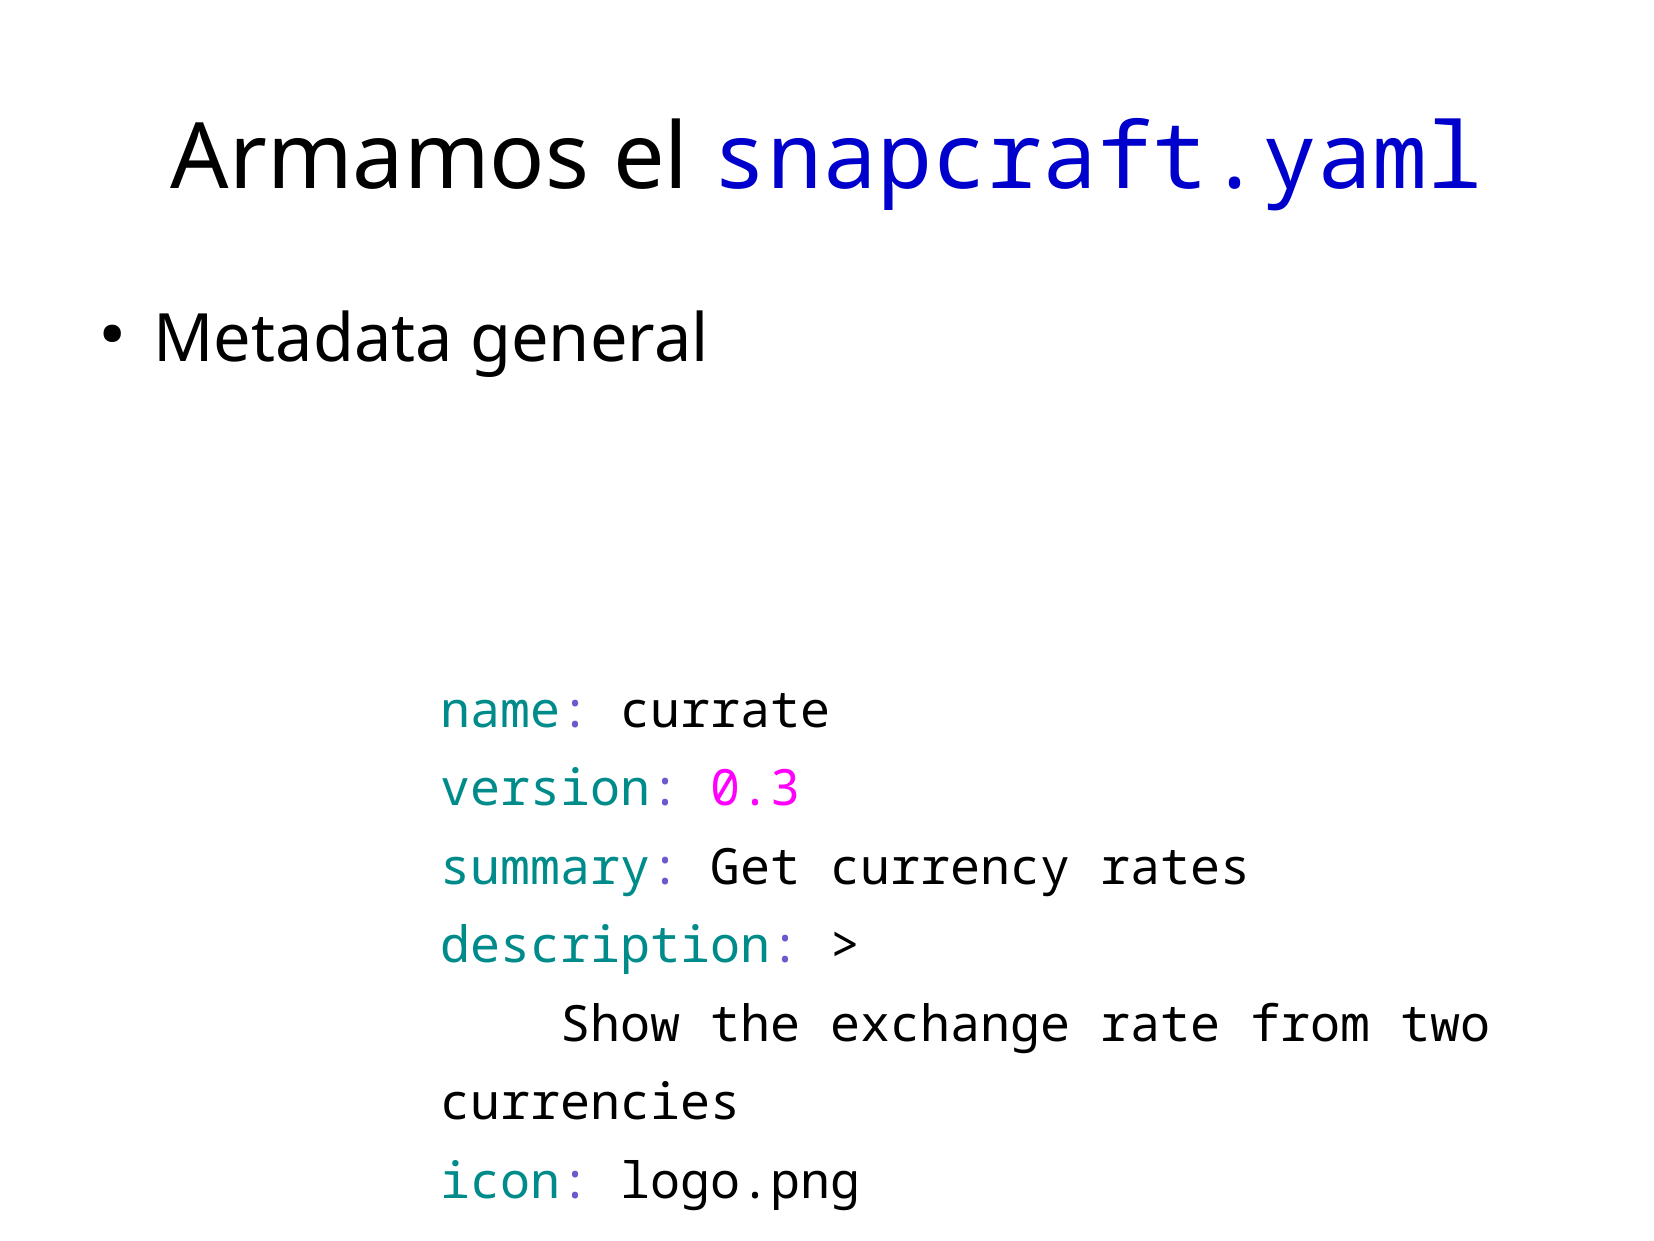

# Armamos el snapcraft.yaml
Metadata general
name: currate
version: 0.3
summary: Get currency rates
description: >
 Show the exchange rate from two currencies
icon: logo.png